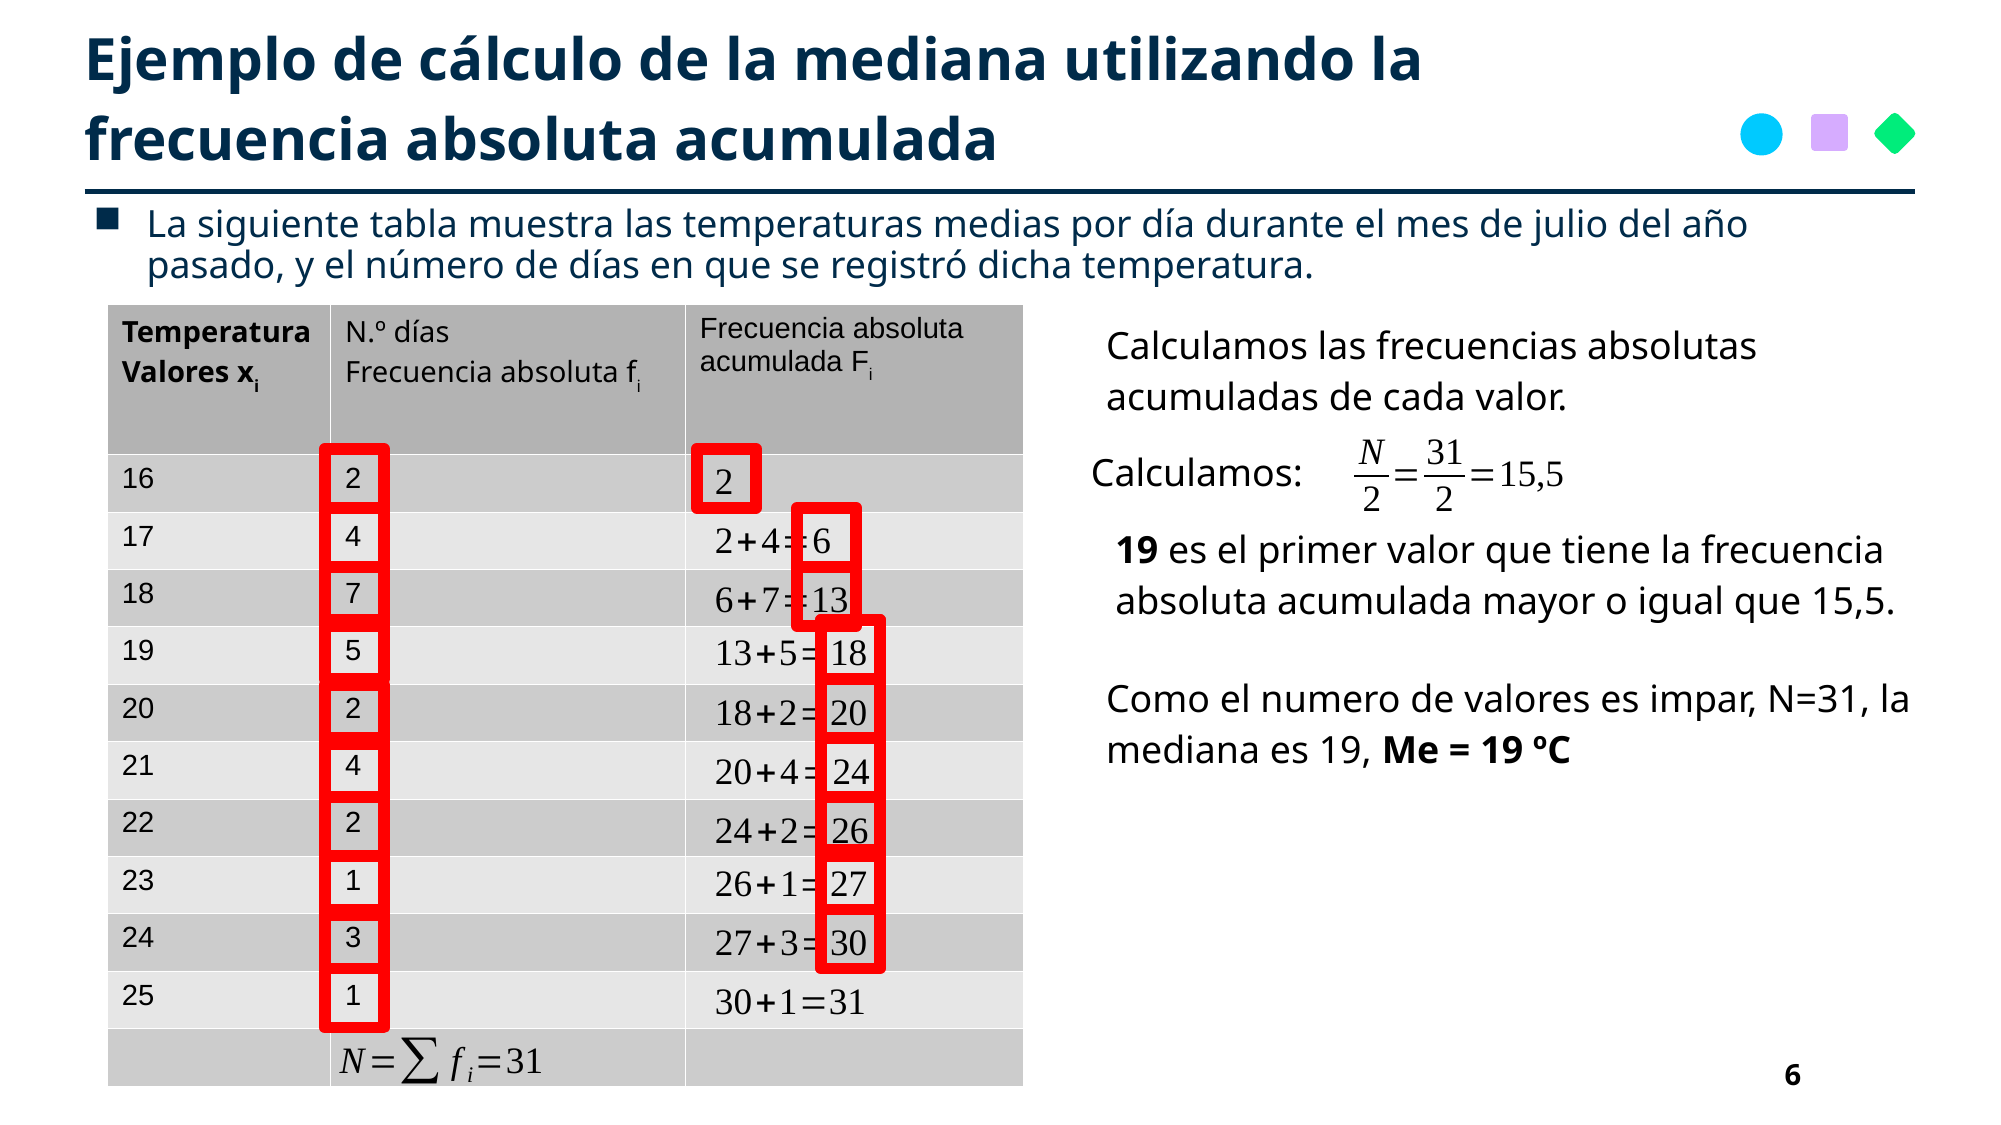

# Ejemplo de cálculo de la mediana utilizando la frecuencia absoluta acumulada
La siguiente tabla muestra las temperaturas medias por día durante el mes de julio del año pasado, y el número de días en que se registró dicha temperatura.
Calculamos las frecuencias absolutas acumuladas de cada valor.
| Temperatura Valores xi | N.º días Frecuencia absoluta fi | Frecuencia absoluta acumulada Fi |
| --- | --- | --- |
| 16 | 2 | |
| 17 | 4 | |
| 18 | 7 | |
| 19 | 5 | |
| 20 | 2 | |
| 21 | 4 | |
| 22 | 2 | |
| 23 | 1 | |
| 24 | 3 | |
| 25 | 1 | |
| | | |
Calculamos:
19 es el primer valor que tiene la frecuencia absoluta acumulada mayor o igual que 15,5.
Como el numero de valores es impar, N=31, la mediana es 19, Me = 19 ºC